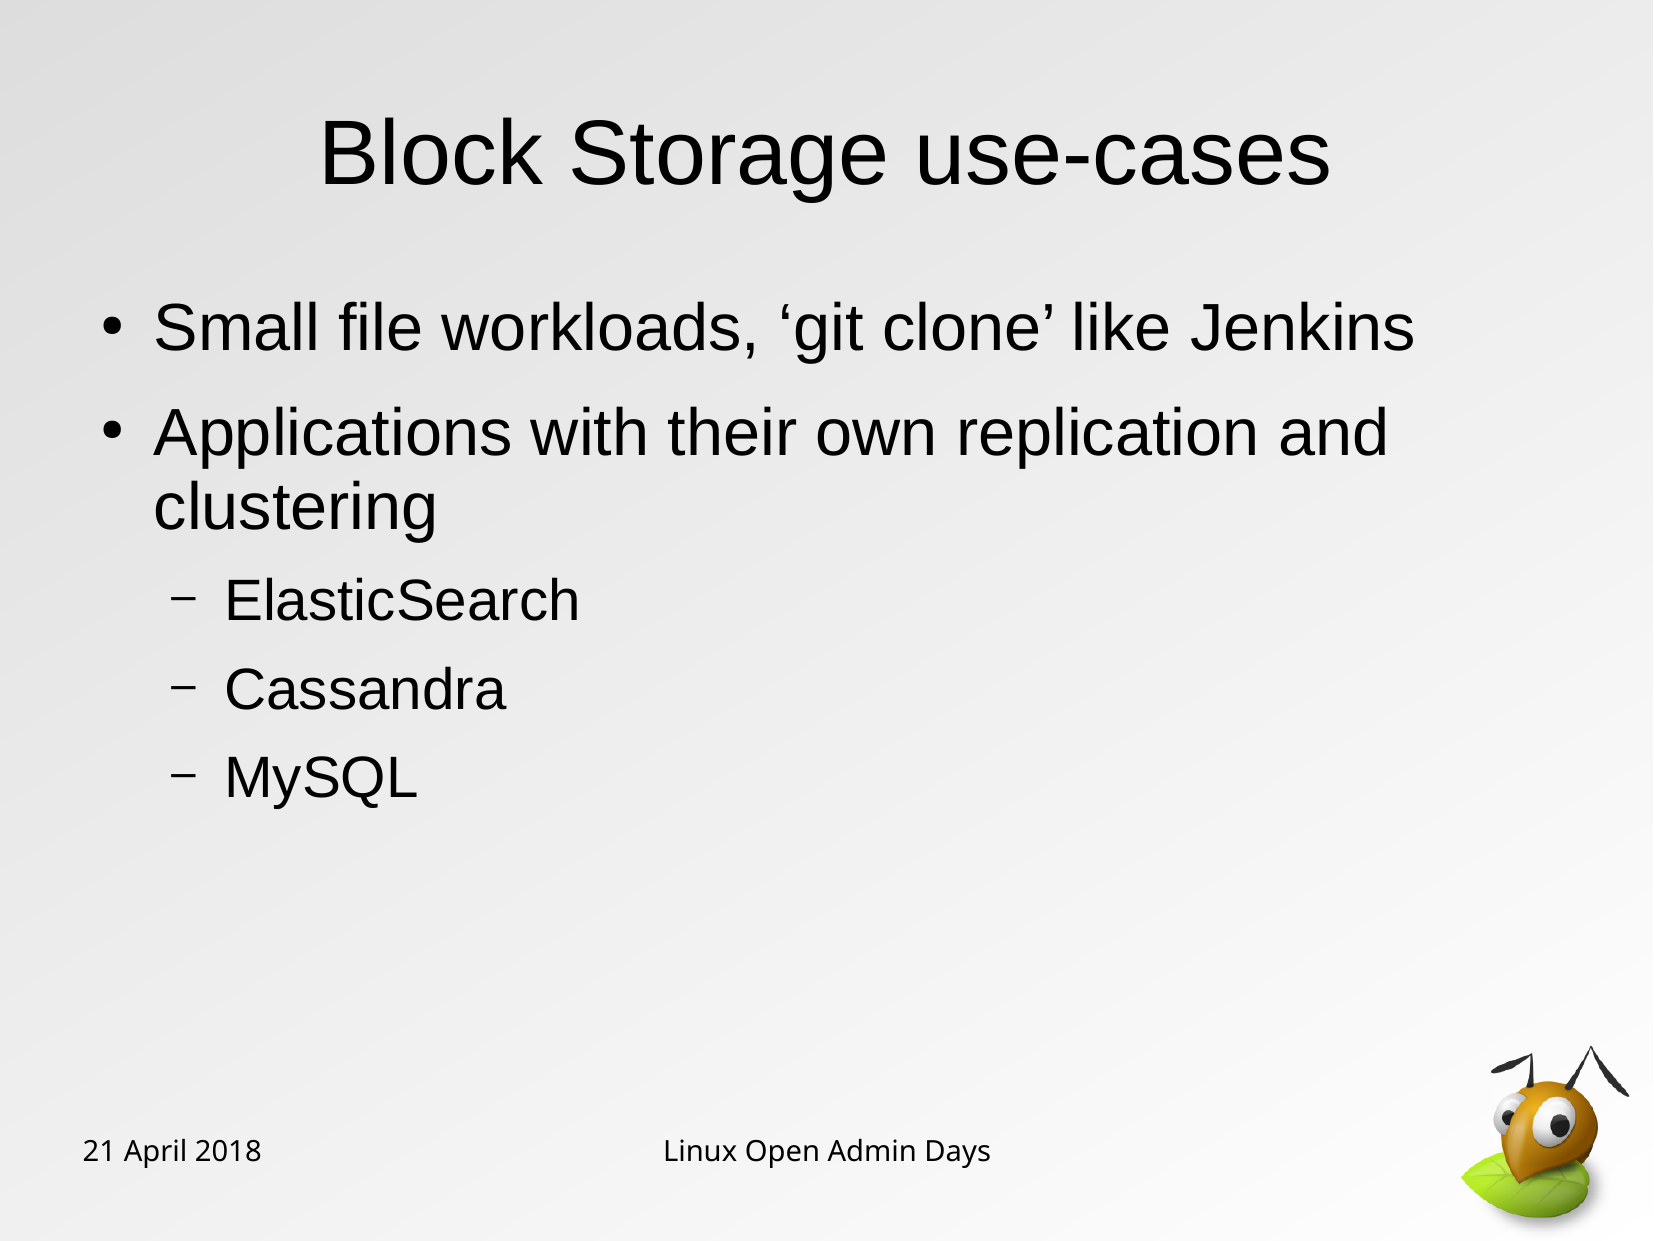

# Block Storage use-cases
Small file workloads, ‘git clone’ like Jenkins
Applications with their own replication and clustering
ElasticSearch
Cassandra
MySQL
21 April 2018
Linux Open Admin Days